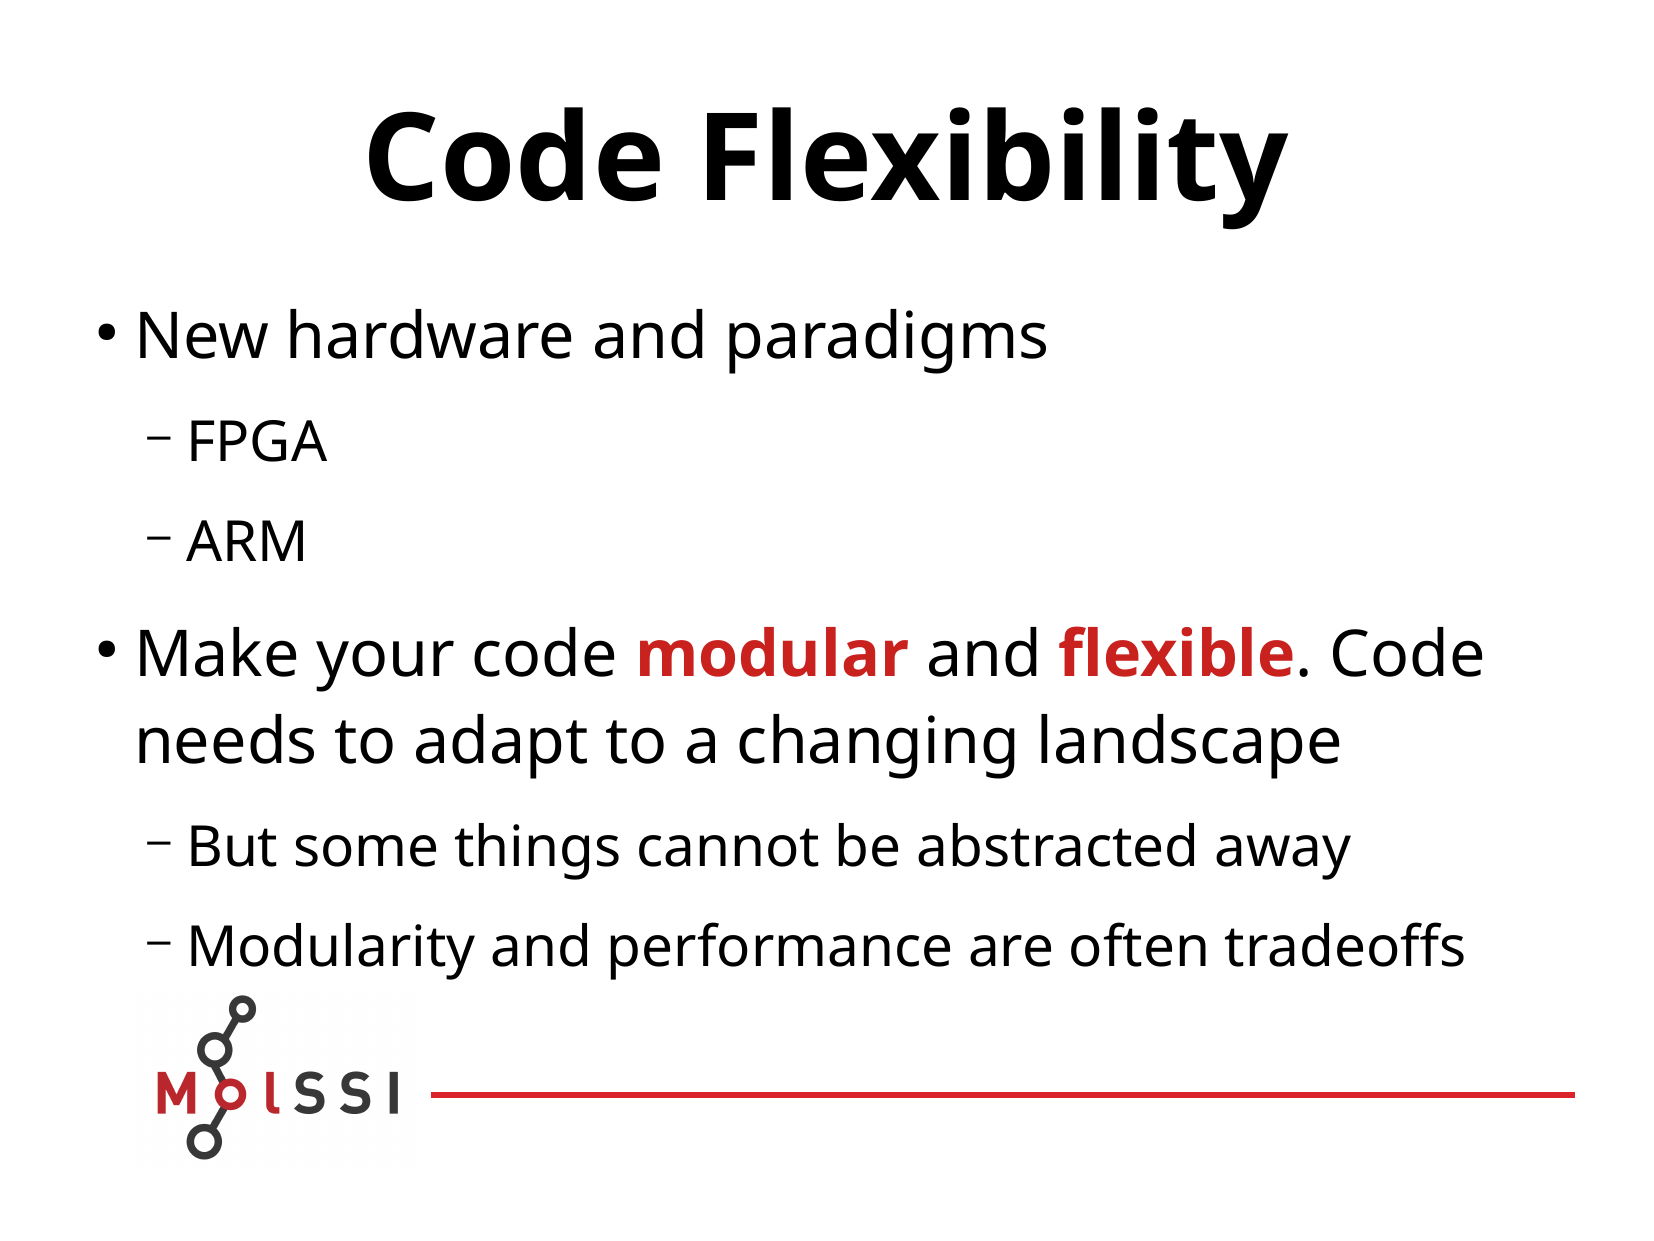

# Code Flexibility
New hardware and paradigms
FPGA
ARM
Make your code modular and flexible. Code needs to adapt to a changing landscape
But some things cannot be abstracted away
Modularity and performance are often tradeoffs